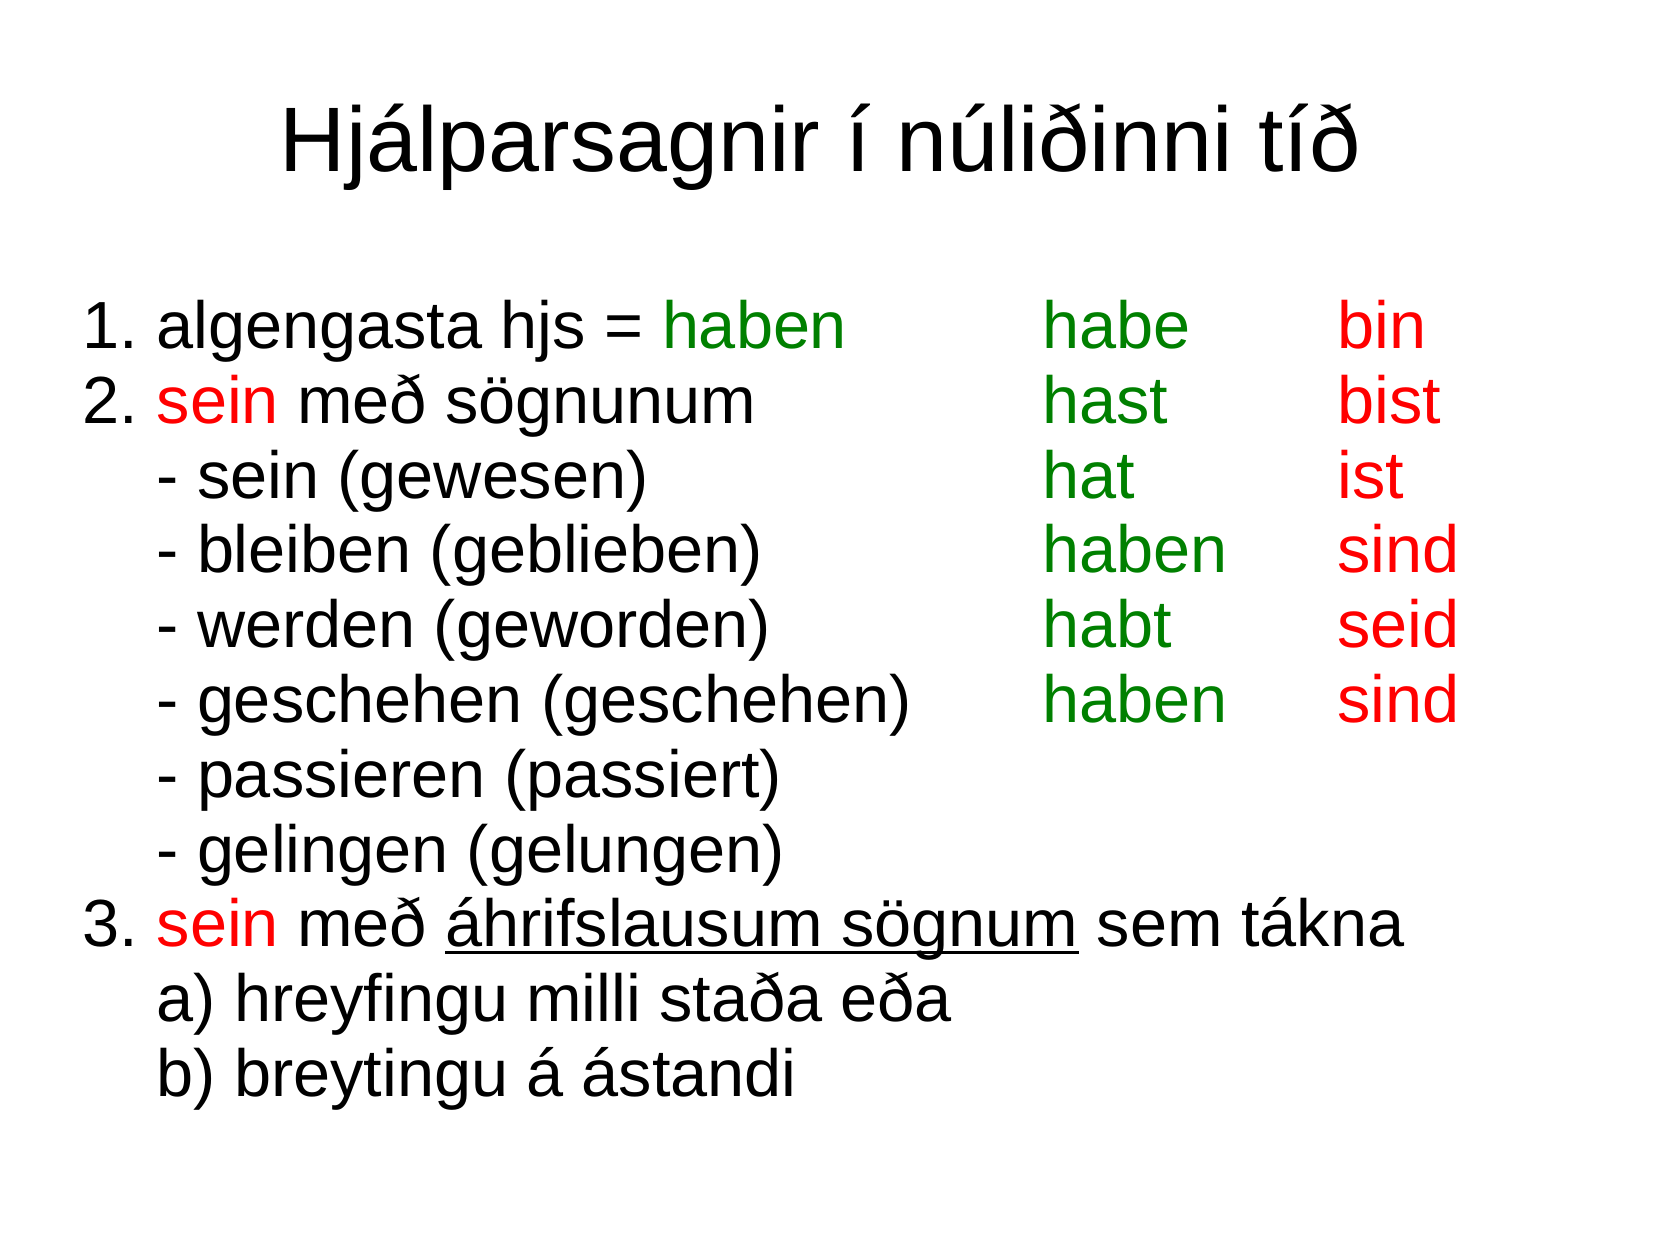

# Hjálparsagnir í núliðinni tíð
1. algengasta hjs = haben			habe		bin
2. sein með sögnunum 				hast			bist
	- sein (gewesen) 		 				hat			ist
	- bleiben (geblieben) 			haben		sind
	- werden (geworden)				habt			seid
	- geschehen (geschehen)		haben		sind
	- passieren (passiert)
	- gelingen (gelungen)
3. sein með áhrifslausum sögnum sem tákna
 a) hreyfingu milli staða eða
 b) breytingu á ástandi